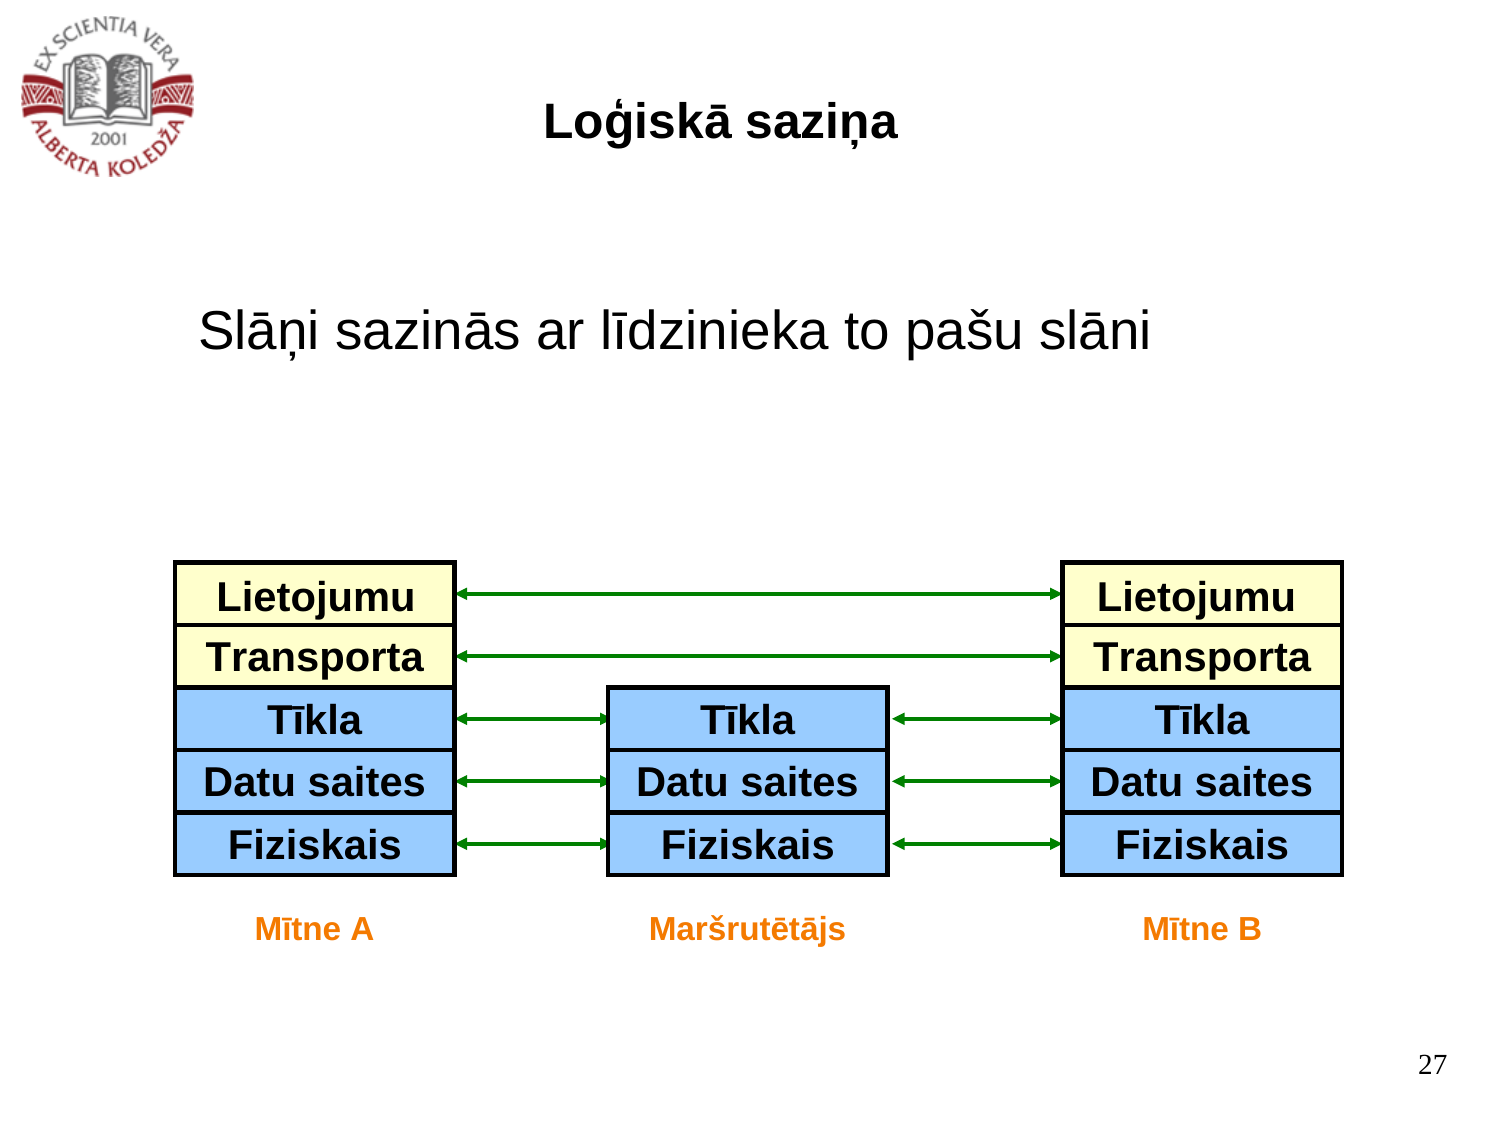

# Loģiskā saziņa
Slāņi sazinās ar līdzinieka to pašu slāni
Lietojumu
Lietojumu
Transporta
Transporta
Tīkla
Tīkla
Tīkla
Datu saites
Datu saites
Datu saites
Fiziskais
Fiziskais
Fiziskais
Mītne A
Maršrutētājs
Mītne B